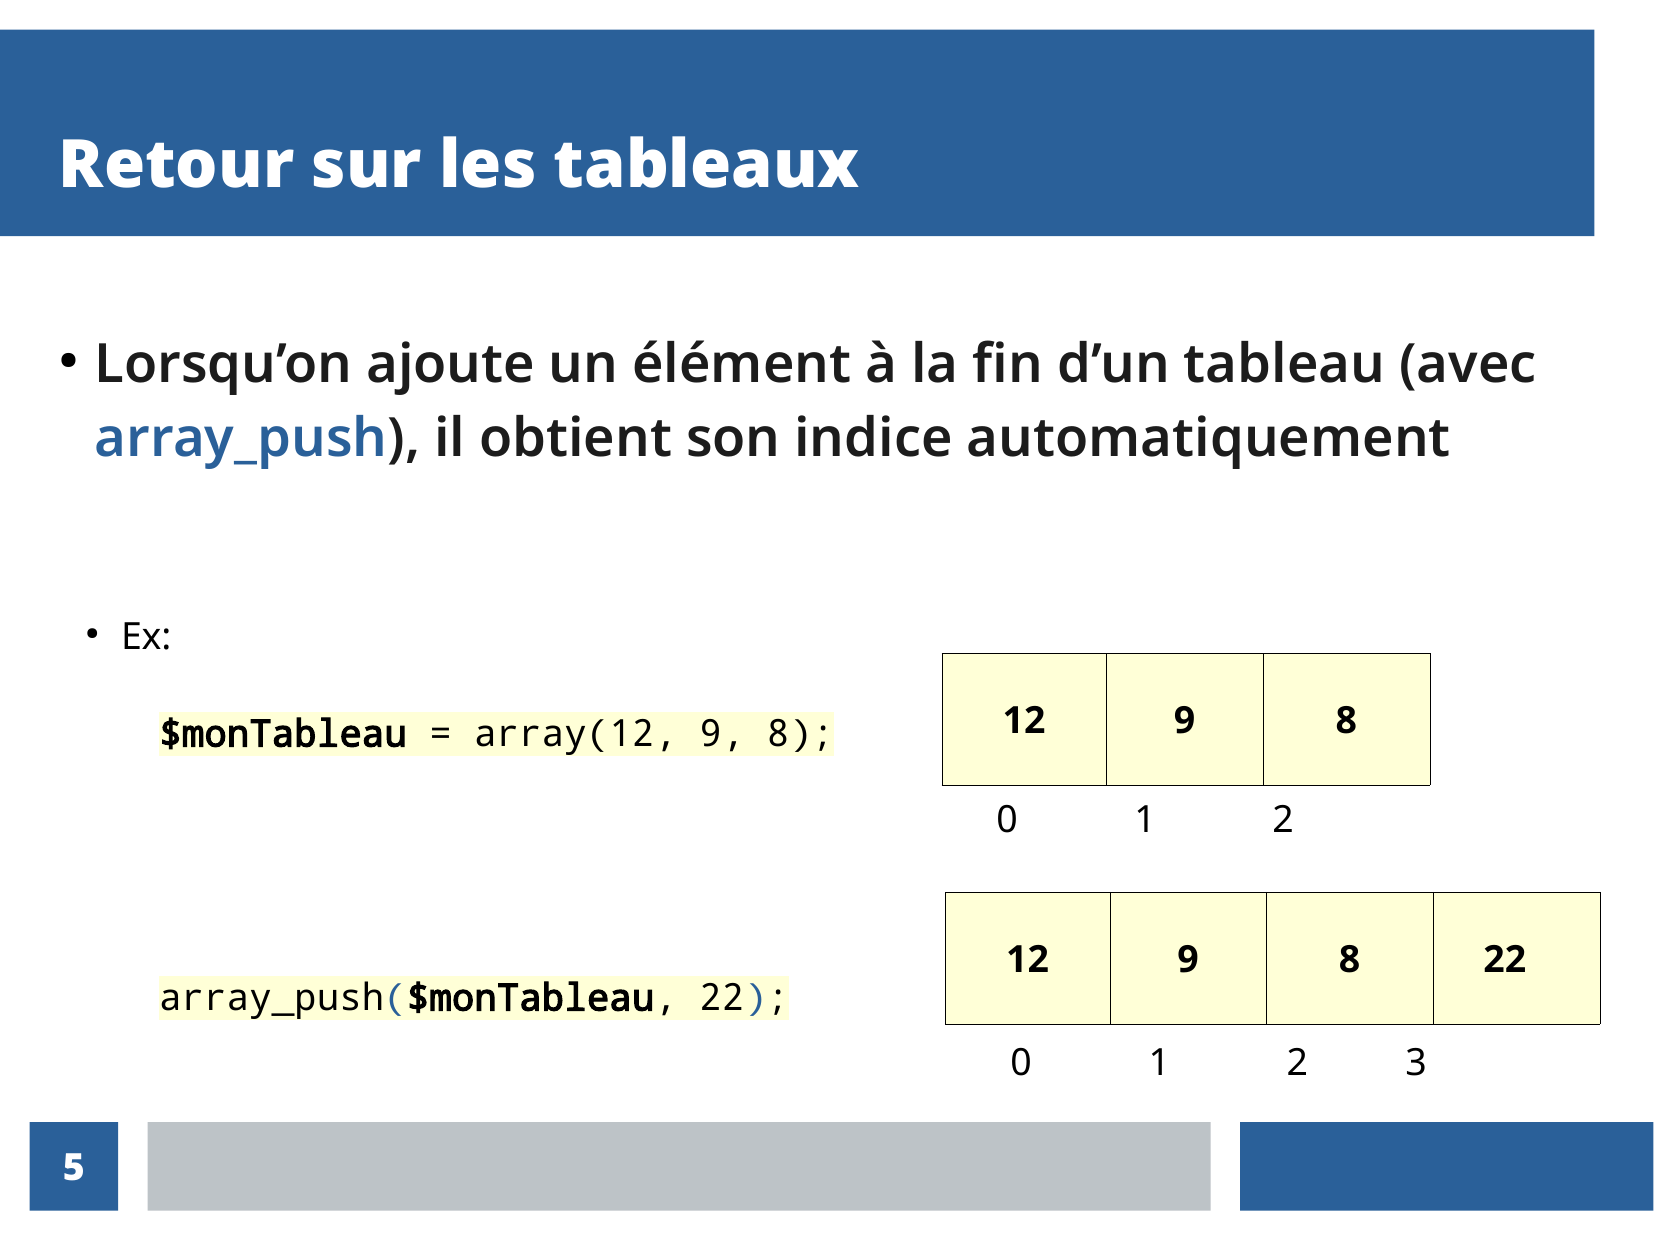

# Retour sur les tableaux
Lorsqu’on ajoute un élément à la fin d’un tableau (avec array_push), il obtient son indice automatiquement
Ex:
	$monTableau = array(12, 9, 8);
	array_push($monTableau, 22);
| 12 | 9 | 8 |
| --- | --- | --- |
 0 1 2
| 12 | 9 | 8 | 22 |
| --- | --- | --- | --- |
 0 1 2 3
5